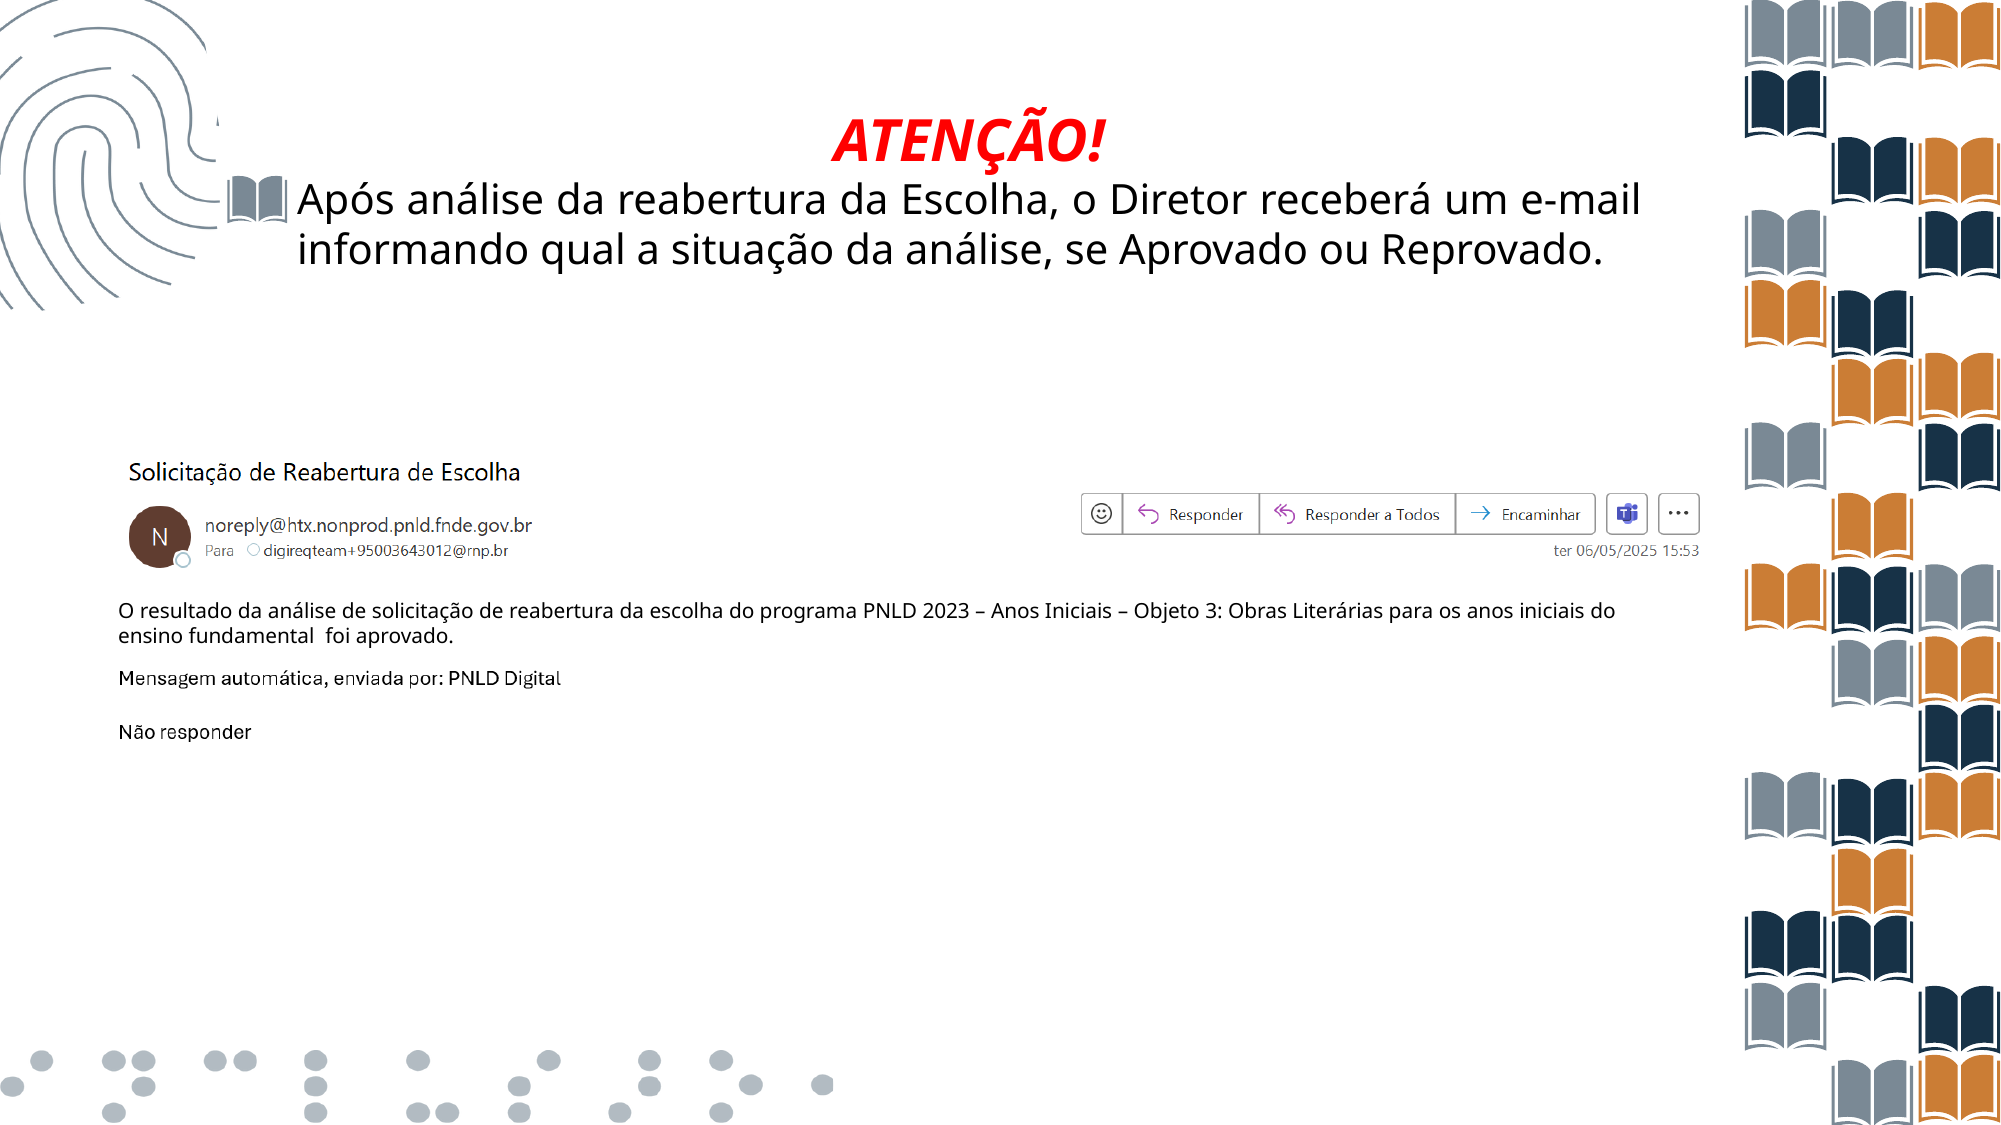

ATENÇÃO!
Após análise da reabertura da Escolha, o Diretor receberá um e-mail informando qual a situação da análise, se Aprovado ou Reprovado.
O resultado da análise de solicitação de reabertura da escolha do programa PNLD 2023 – Anos Iniciais – Objeto 3: Obras Literárias para os anos iniciais do ensino fundamental foi aprovado.